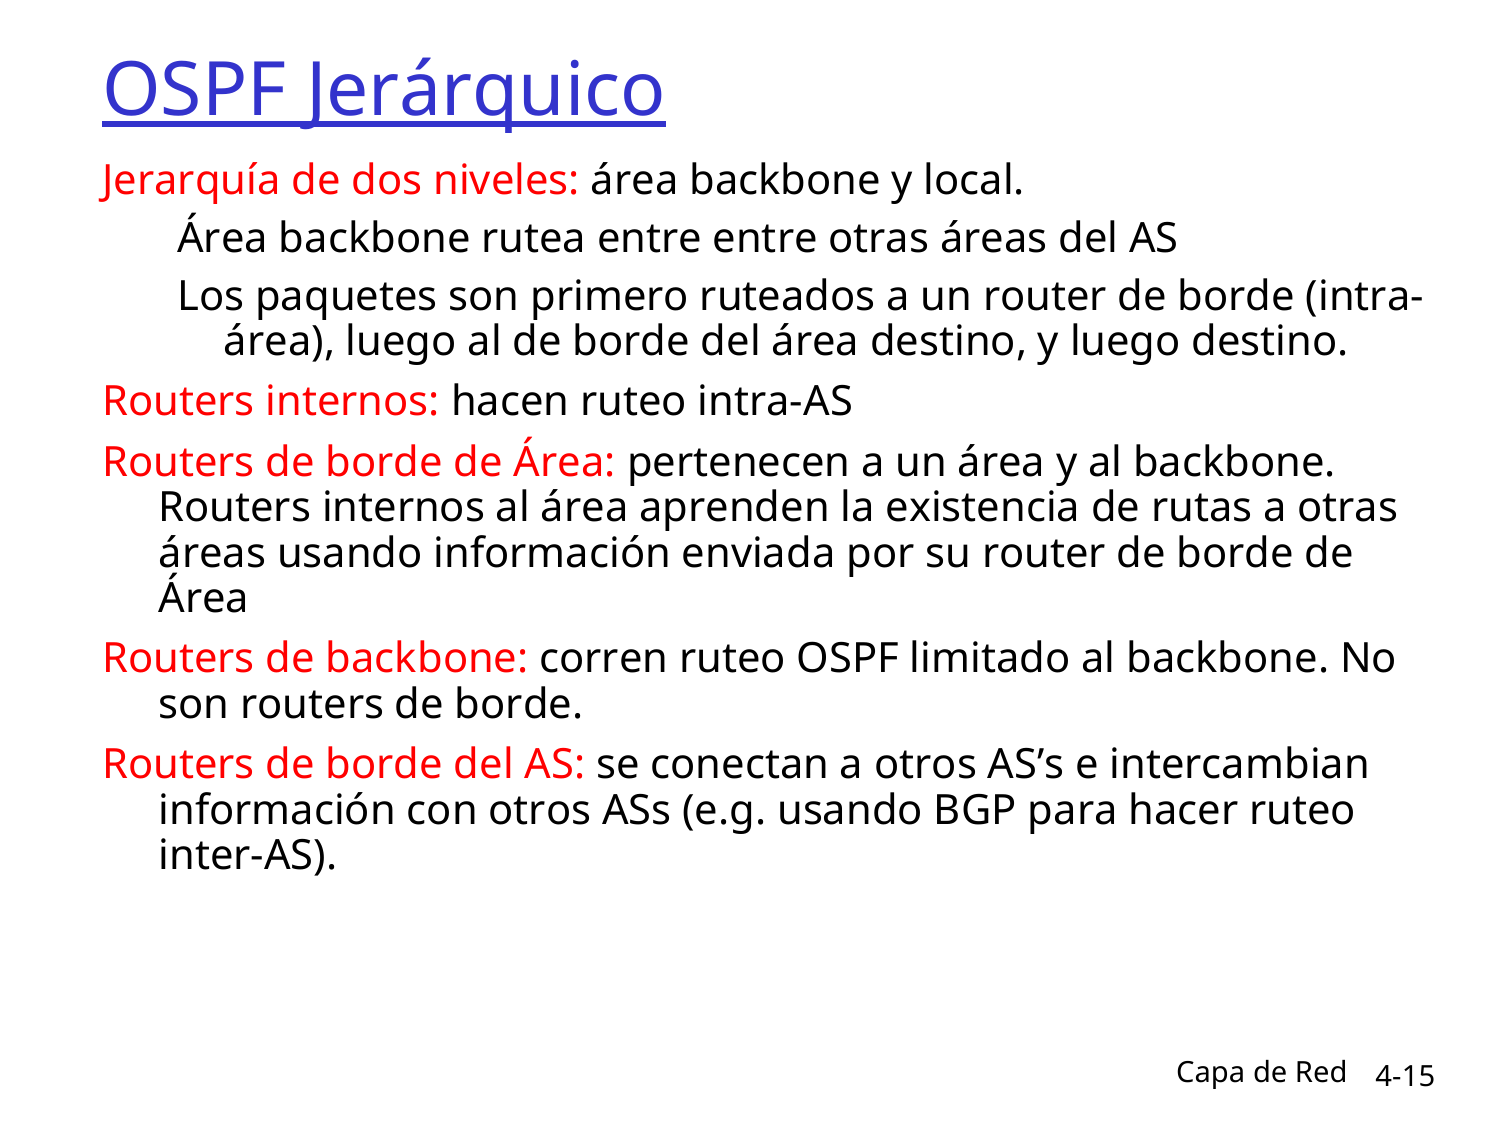

# OSPF Jerárquico
Jerarquía de dos niveles: área backbone y local.
Área backbone rutea entre entre otras áreas del AS
Los paquetes son primero ruteados a un router de borde (intra-área), luego al de borde del área destino, y luego destino.
Routers internos: hacen ruteo intra-AS
Routers de borde de Área: pertenecen a un área y al backbone. Routers internos al área aprenden la existencia de rutas a otras áreas usando información enviada por su router de borde de Área
Routers de backbone: corren ruteo OSPF limitado al backbone. No son routers de borde.
Routers de borde del AS: se conectan a otros AS’s e intercambian información con otros ASs (e.g. usando BGP para hacer ruteo inter-AS).